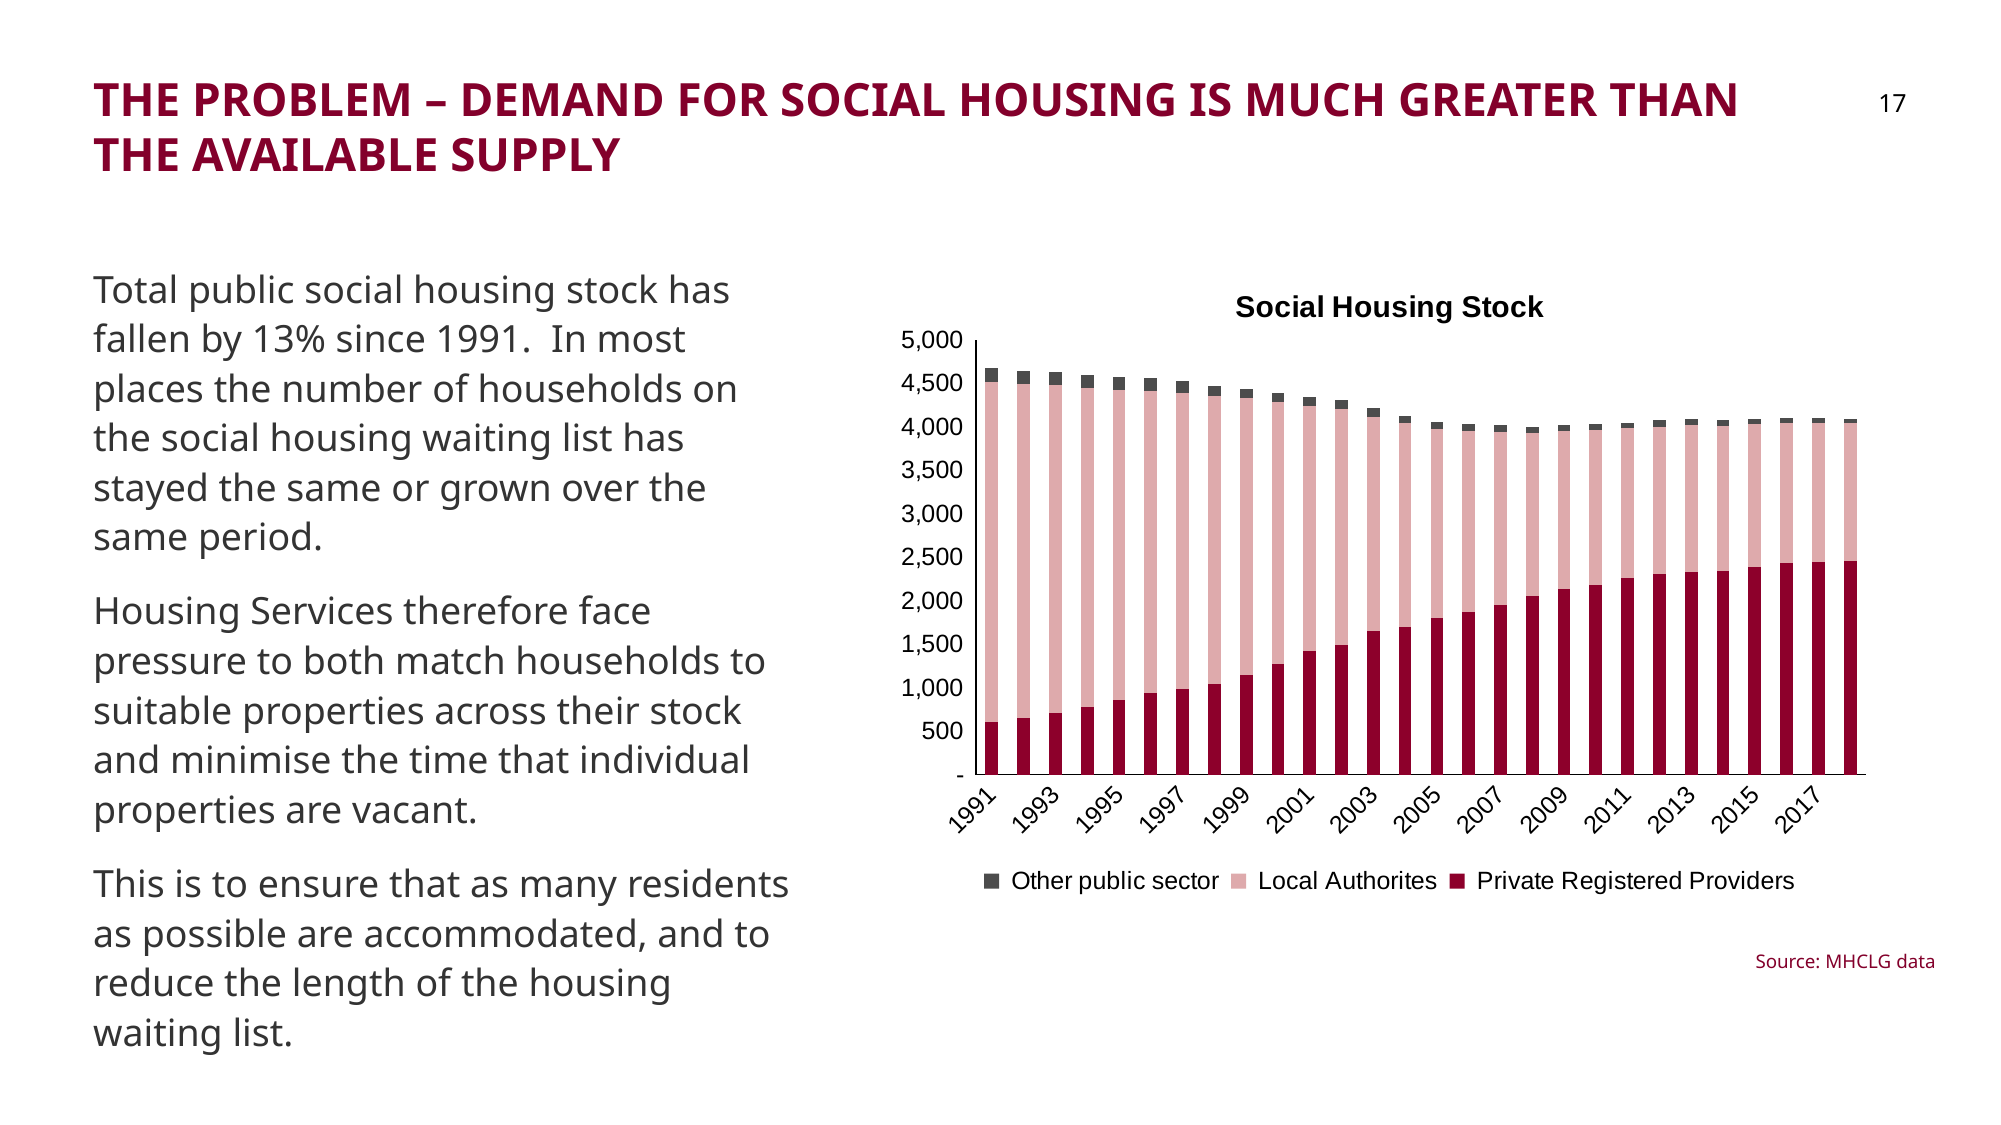

# THE PROBLEM – DEMAND FOR SOCIAL HOUSING IS MUCH GREATER THAN THE AVAILABLE SUPPLY
Total public social housing stock has fallen by 13% since 1991. In most places the number of households on the social housing waiting list has stayed the same or grown over the same period.
Housing Services therefore face pressure to both match households to suitable properties across their stock and minimise the time that individual properties are vacant.
This is to ensure that as many residents as possible are accommodated, and to reduce the length of the housing waiting list.
### Chart: Social Housing Stock
| Category | Private Registered Providers | Local Authorites | Other public sector |
|---|---|---|---|
| 1991 | 608.0 | 3899.0 | 166.691 |
| 1992 | 646.0 | 3844.0 | 150.641 |
| 1993 | 714.0 | 3760.0 | 153.457 |
| 1994 | 779.0 | 3666.0 | 149.511 |
| 1995 | 857.0 | 3565.0 | 145.497 |
| 1996 | 942.0 | 3470.0 | 140.64 |
| 1997 | 985.0 | 3401.0 | 131.896 |
| 1998 | 1040.0 | 3309.0 | 121.223 |
| 1999 | 1146.0 | 3178.0 | 110.034 |
| 2000 | 1273.0 | 3012.0 | 101.371 |
| 2001 | 1424.0 | 2812.0 | 103.04 |
| 2002 | 1492.0 | 2706.0 | 112.252 |
| 2003 | 1651.0 | 2457.0 | 103.923 |
| 2004 | 1702.0 | 2335.0 | 82.81 |
| 2005 | 1802.0 | 2166.0 | 82.206 |
| 2006 | 1865.0 | 2087.0 | 81.755 |
| 2007 | 1951.0 | 1987.0 | 74.716 |
| 2008 | 2056.0 | 1870.0 | 74.134 |
| 2009 | 2127.51040969752 | 1819.696 | 73.698 |
| 2010 | 2180.02574035383 | 1786.0 | 65.777 |
| 2011 | 2255.0 | 1725.905 | 63.237 |
| 2012 | 2303.85497436826 | 1692.625 | 74.595 |
| 2013 | 2330.92541880069 | 1681.782 | 73.08 |
| 2014 | 2343.09518704436 | 1668.683 | 64.295 |
| 2015 | 2387.05399430863 | 1643.256 | 55.131 |
| 2016 | 2430.17278616971 | 1612.325 | 57.36 |
| 2017 | 2443.78097591803 | 1601.565 | 56.374 |
| 2018 | 2452.43236684482 | 1592.156 | 43.21 |Source: MHCLG data